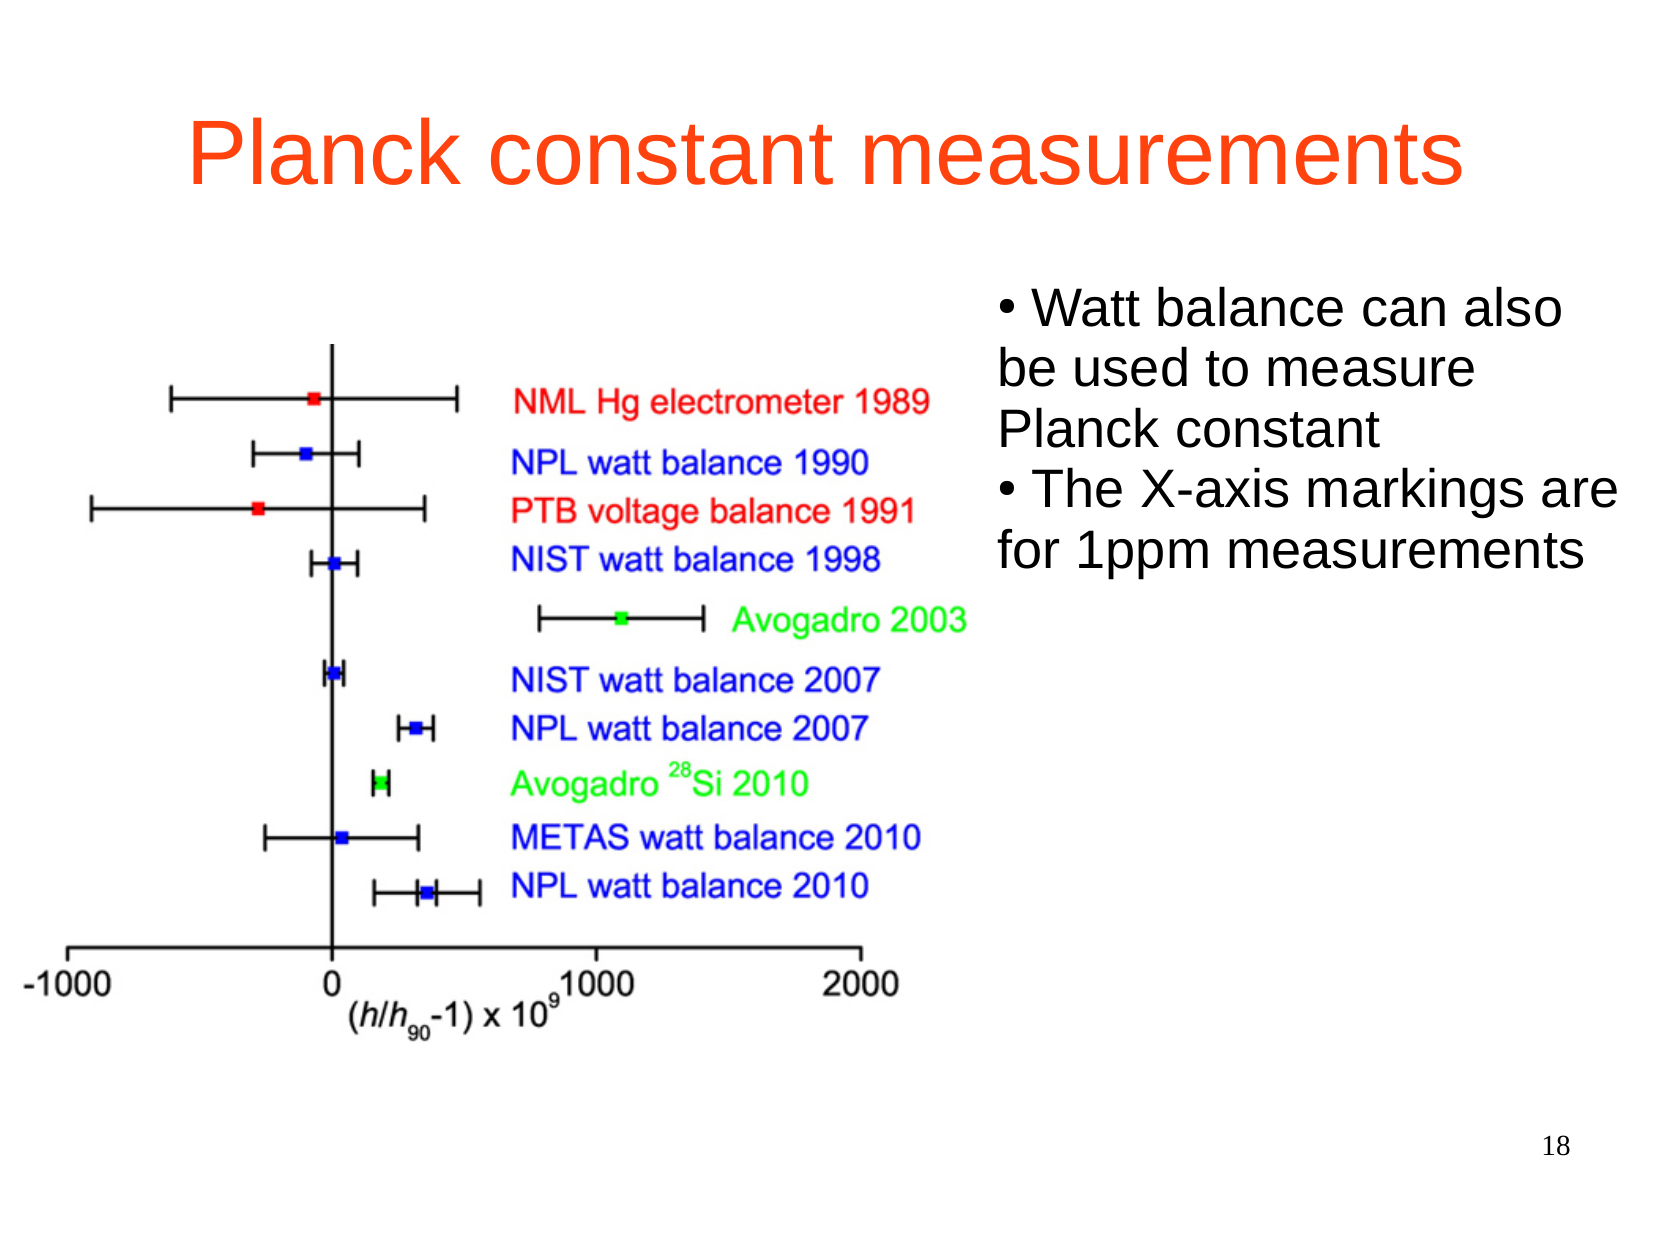

# Planck constant measurements
 Watt balance can also be used to measure Planck constant
 The X-axis markings are for 1ppm measurements
18